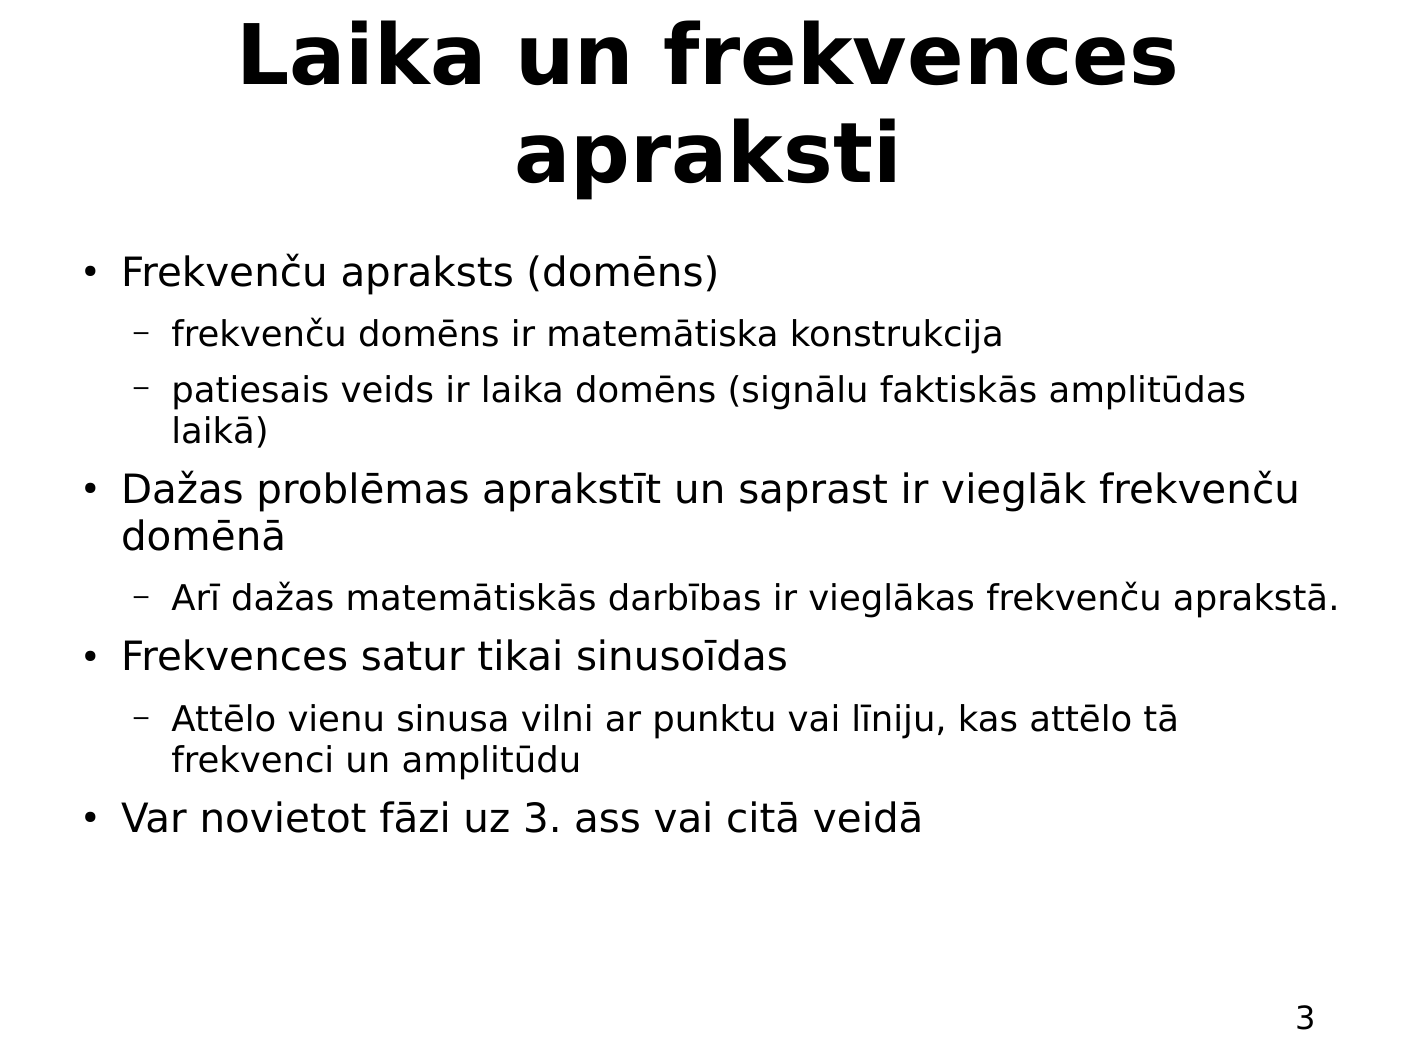

# Laika un frekvences apraksti
Frekvenču apraksts (domēns)
frekvenču domēns ir matemātiska konstrukcija
patiesais veids ir laika domēns (signālu faktiskās amplitūdas laikā)
Dažas problēmas aprakstīt un saprast ir vieglāk frekvenču domēnā
Arī dažas matemātiskās darbības ir vieglākas frekvenču aprakstā.
Frekvences satur tikai sinusoīdas
Attēlo vienu sinusa vilni ar punktu vai līniju, kas attēlo tā frekvenci un amplitūdu
Var novietot fāzi uz 3. ass vai citā veidā